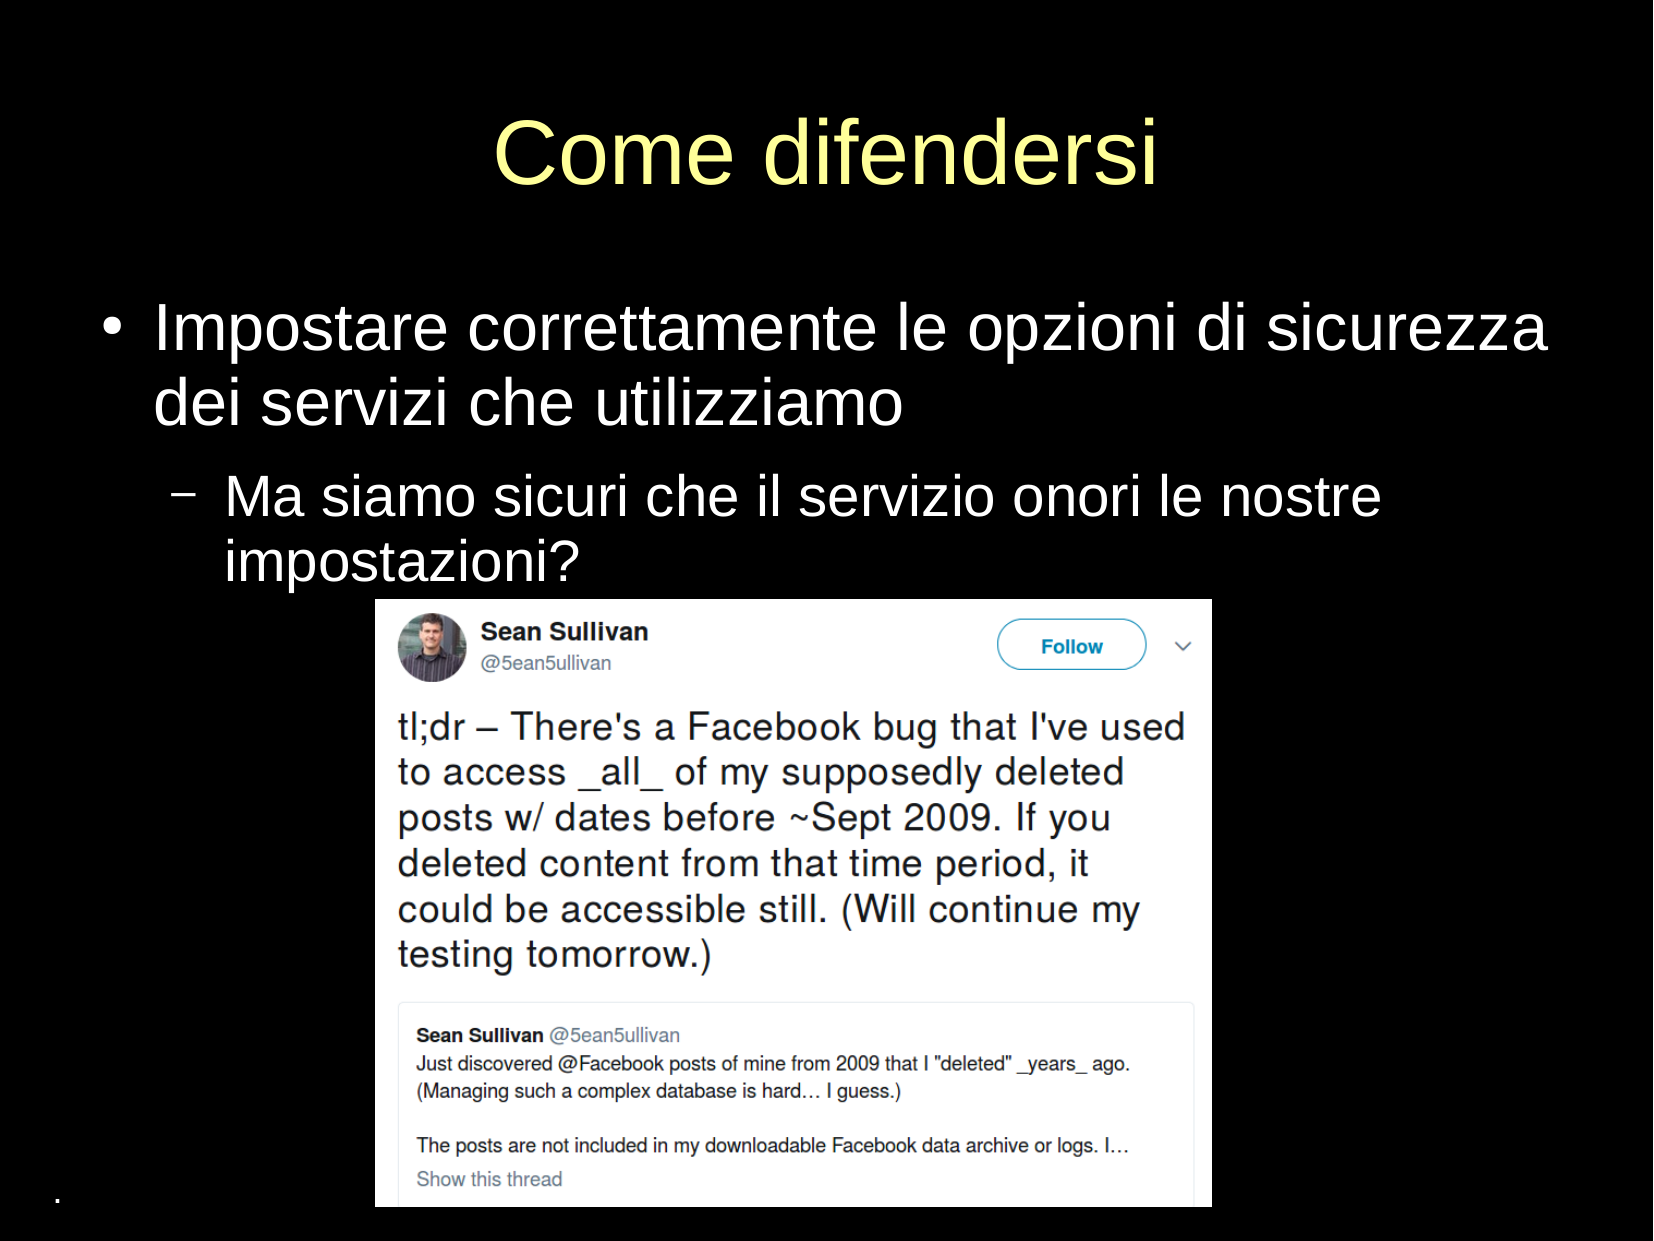

# Come difendersi
Impostare correttamente le opzioni di sicurezza dei servizi che utilizziamo
Ma siamo sicuri che il servizio onori le nostre impostazioni?
.